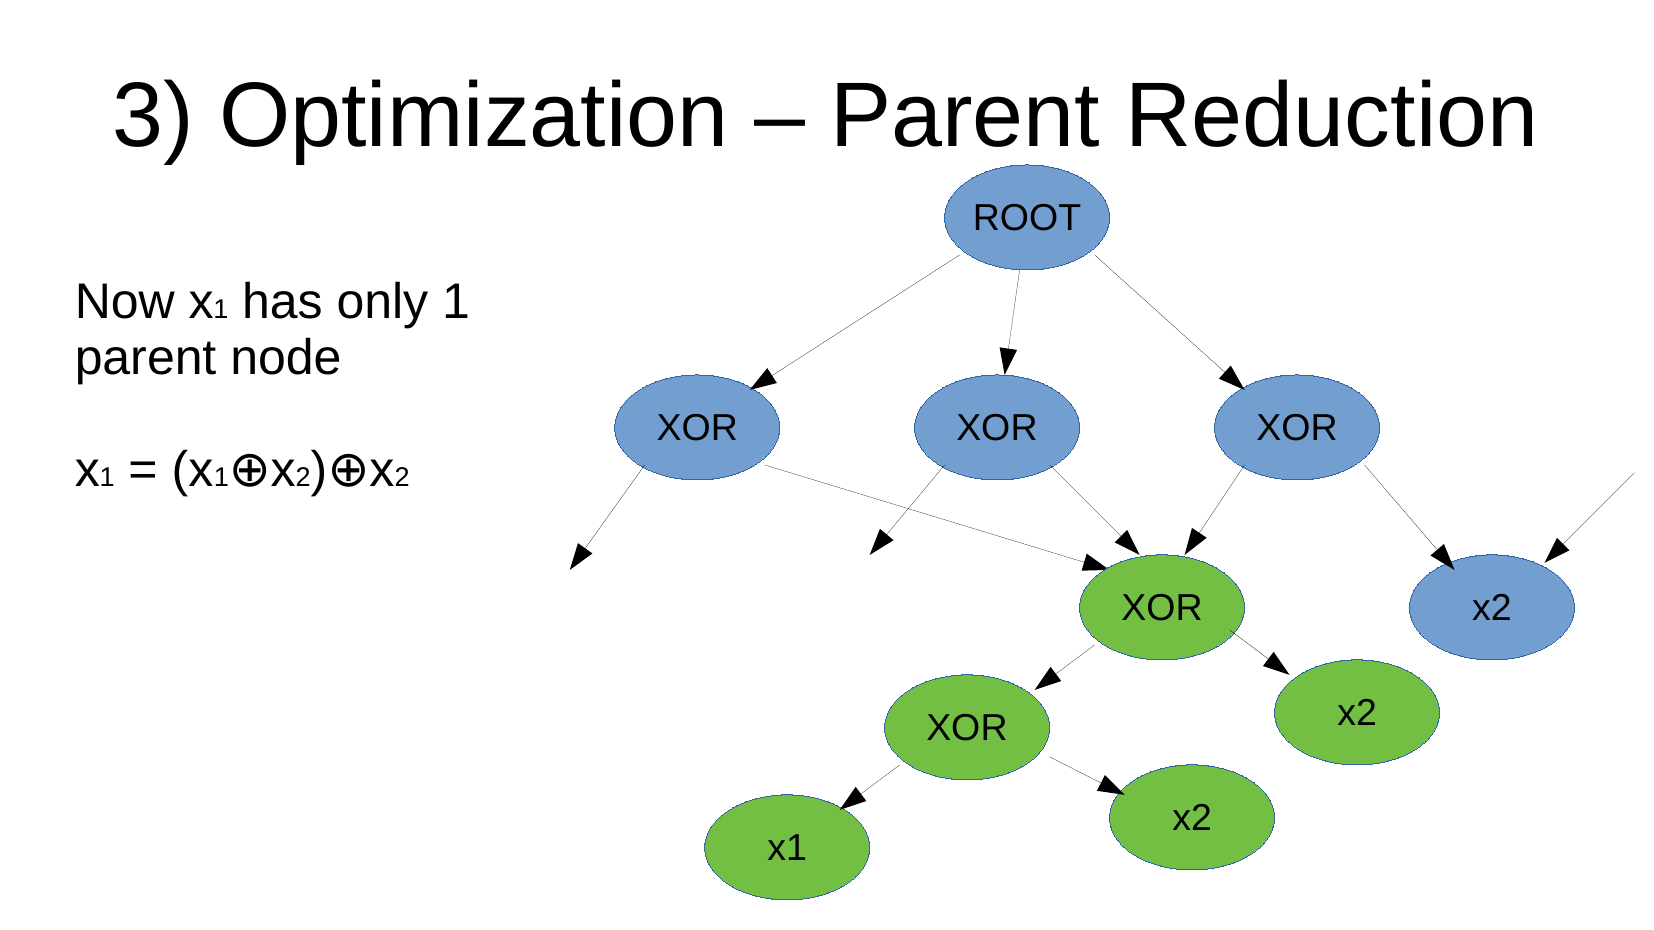

# 3) Optimization – Parent Reduction
ROOT
Now x1 has only 1 parent node
x1 = (x1⊕x2)⊕x2
XOR
XOR
XOR
XOR
x2
x2
XOR
x2
x1